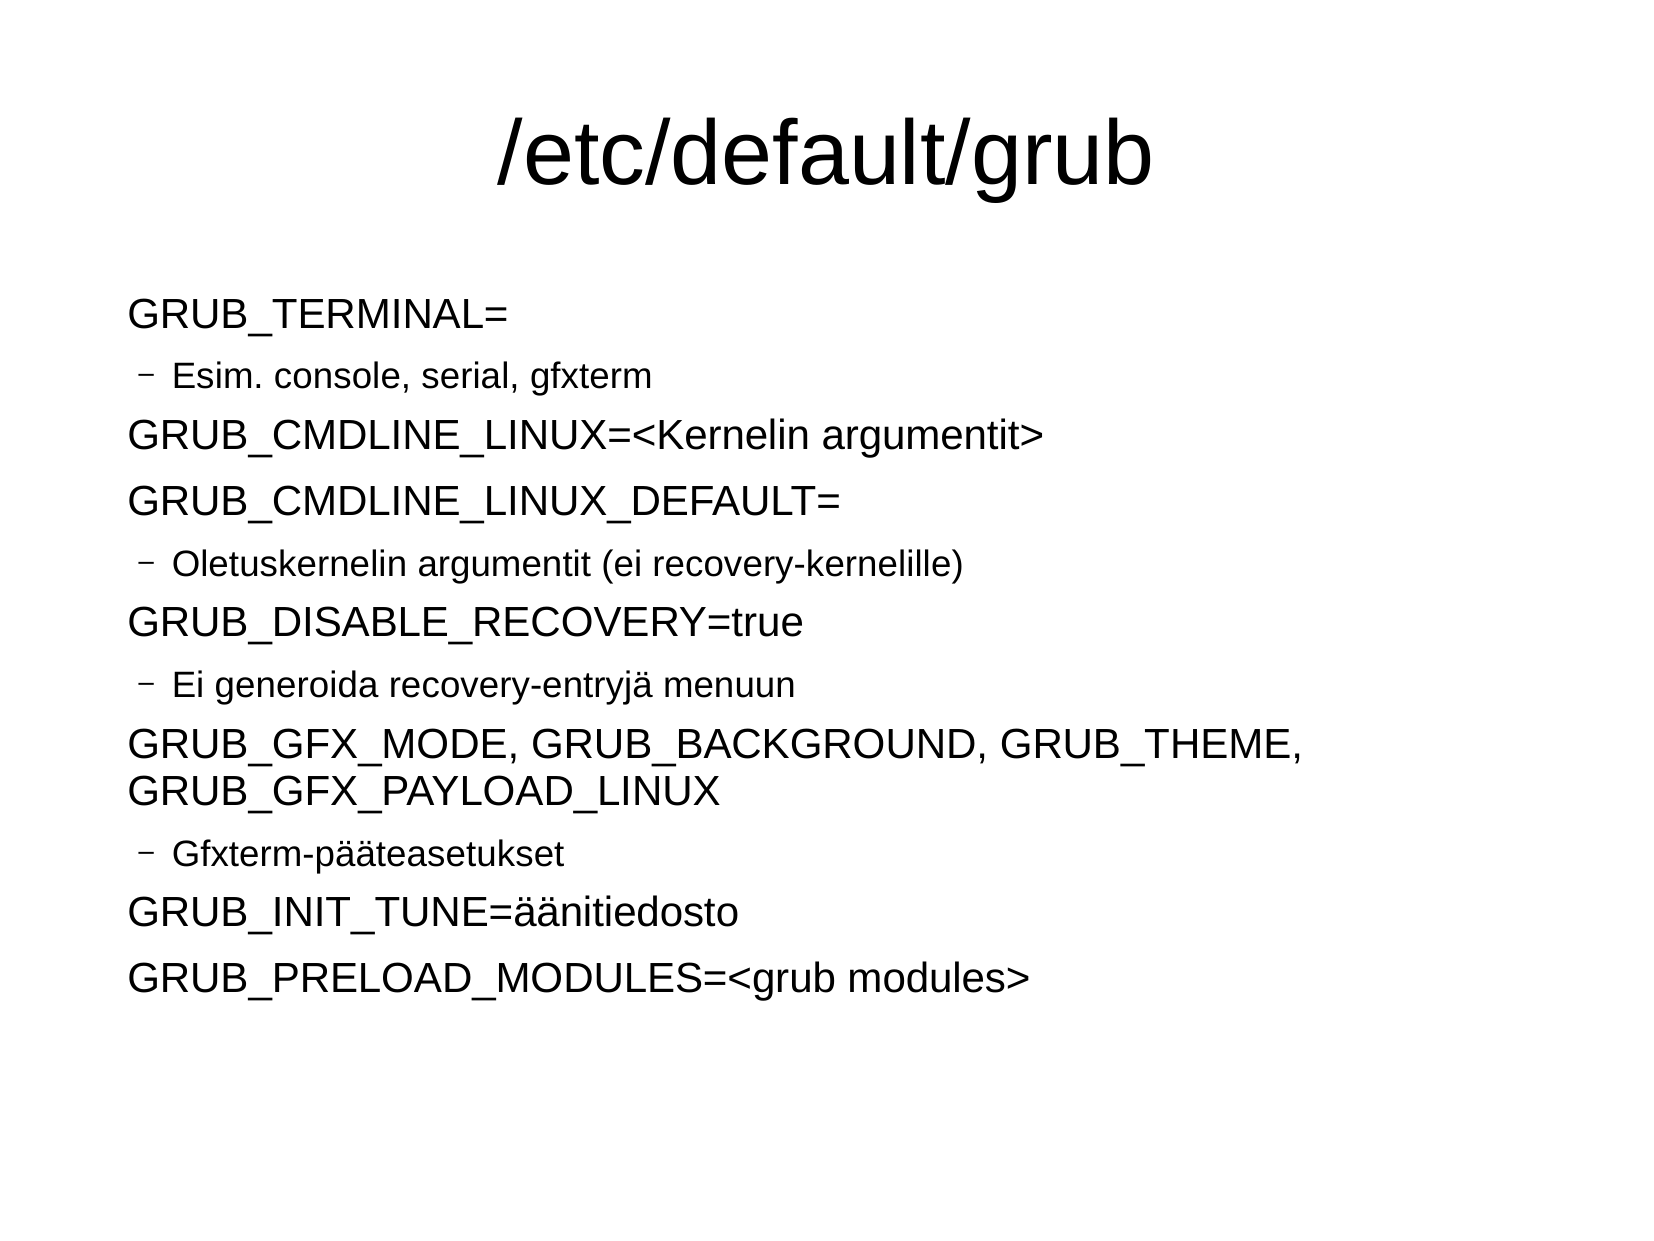

# /etc/default/grub
GRUB_TERMINAL=
Esim. console, serial, gfxterm
GRUB_CMDLINE_LINUX=<Kernelin argumentit>
GRUB_CMDLINE_LINUX_DEFAULT=
Oletuskernelin argumentit (ei recovery-kernelille)
GRUB_DISABLE_RECOVERY=true
Ei generoida recovery-entryjä menuun
GRUB_GFX_MODE, GRUB_BACKGROUND, GRUB_THEME, GRUB_GFX_PAYLOAD_LINUX
Gfxterm-pääteasetukset
GRUB_INIT_TUNE=äänitiedosto
GRUB_PRELOAD_MODULES=<grub modules>